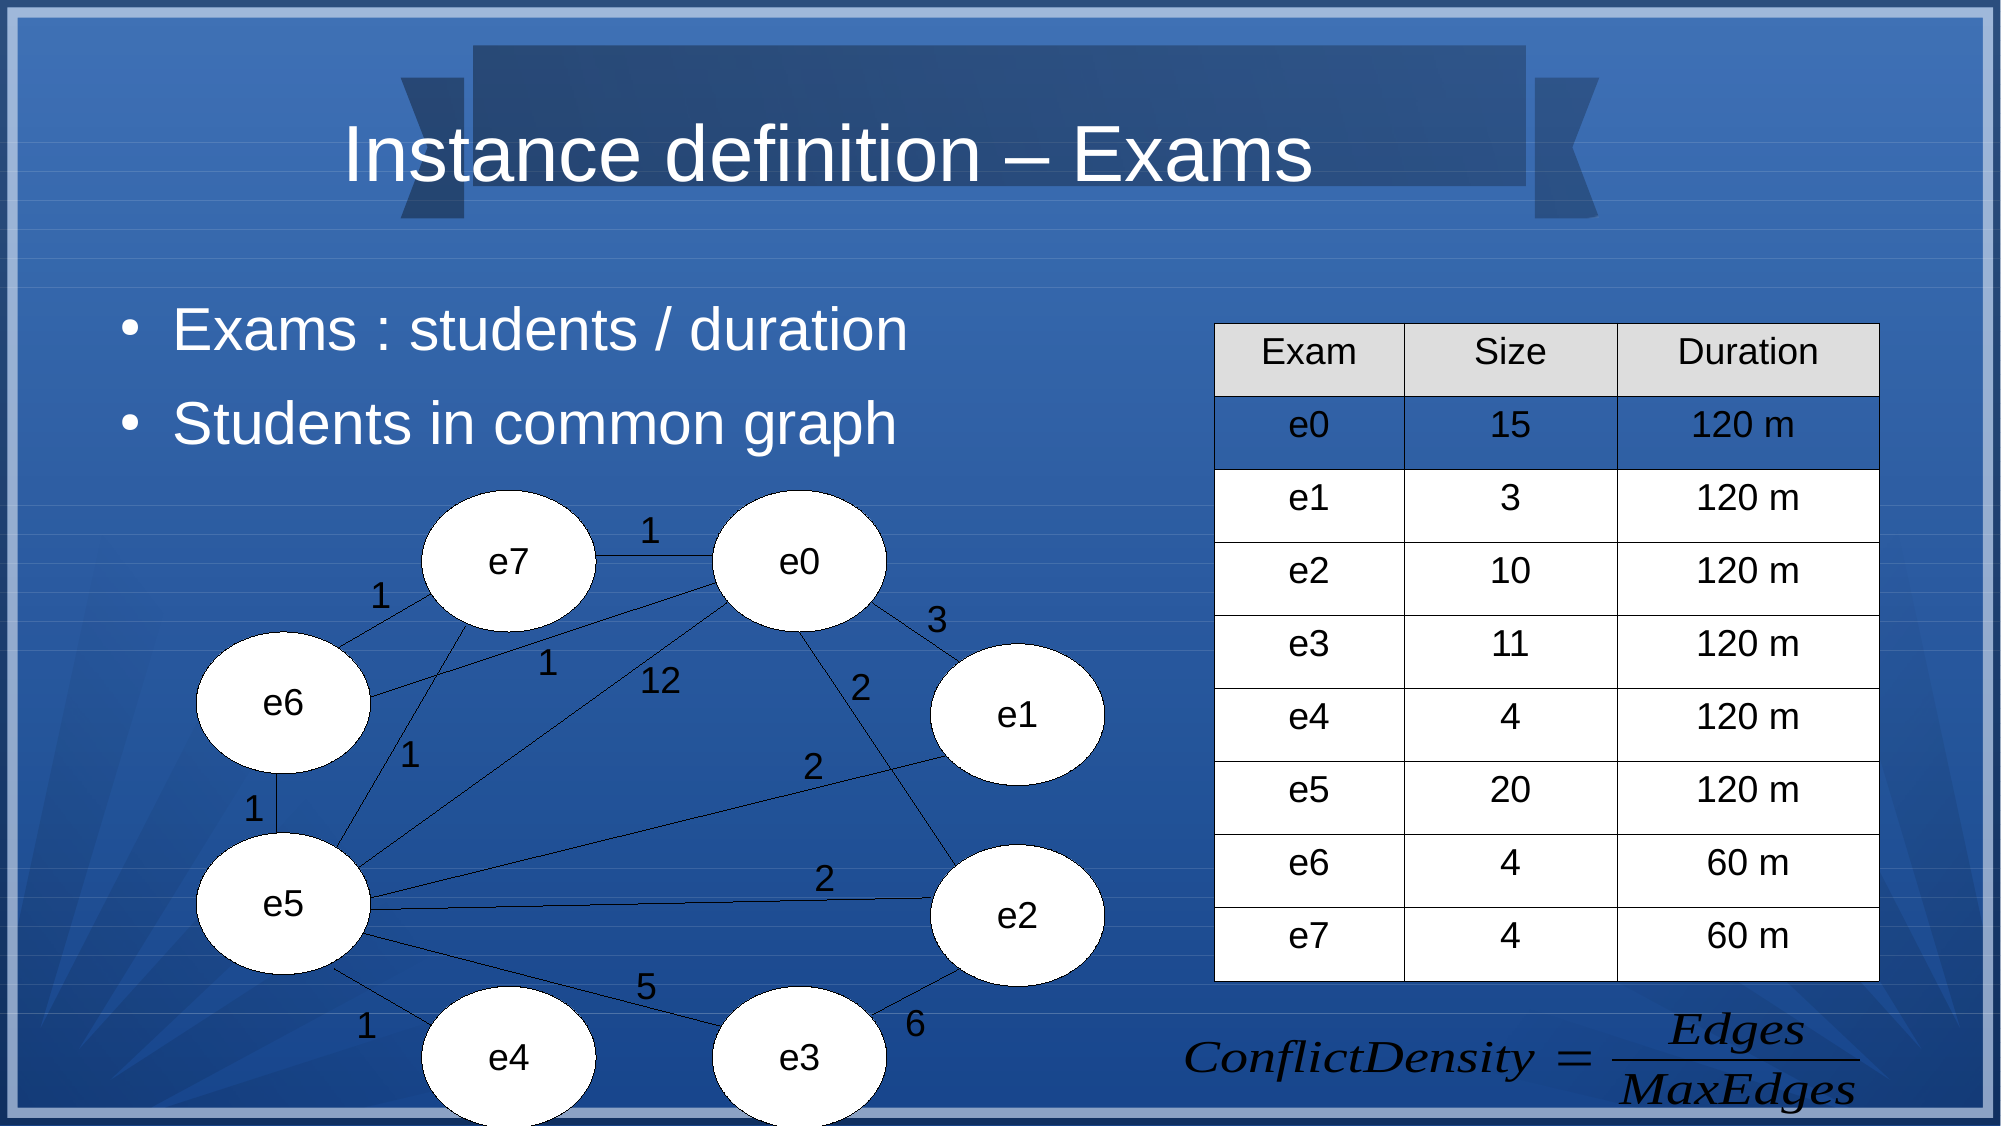

# Instance definition – Exams
Exams : students / duration
Students in common graph
| Exam | Size | Duration |
| --- | --- | --- |
| e0 | 15 | 120 m |
| e1 | 3 | 120 m |
| e2 | 10 | 120 m |
| e3 | 11 | 120 m |
| e4 | 4 | 120 m |
| e5 | 20 | 120 m |
| e6 | 4 | 60 m |
| e7 | 4 | 60 m |
e7
e0
1
1
3
e6
1
e1
12
2
1
2
1
e5
e2
2
5
e4
e3
6
1